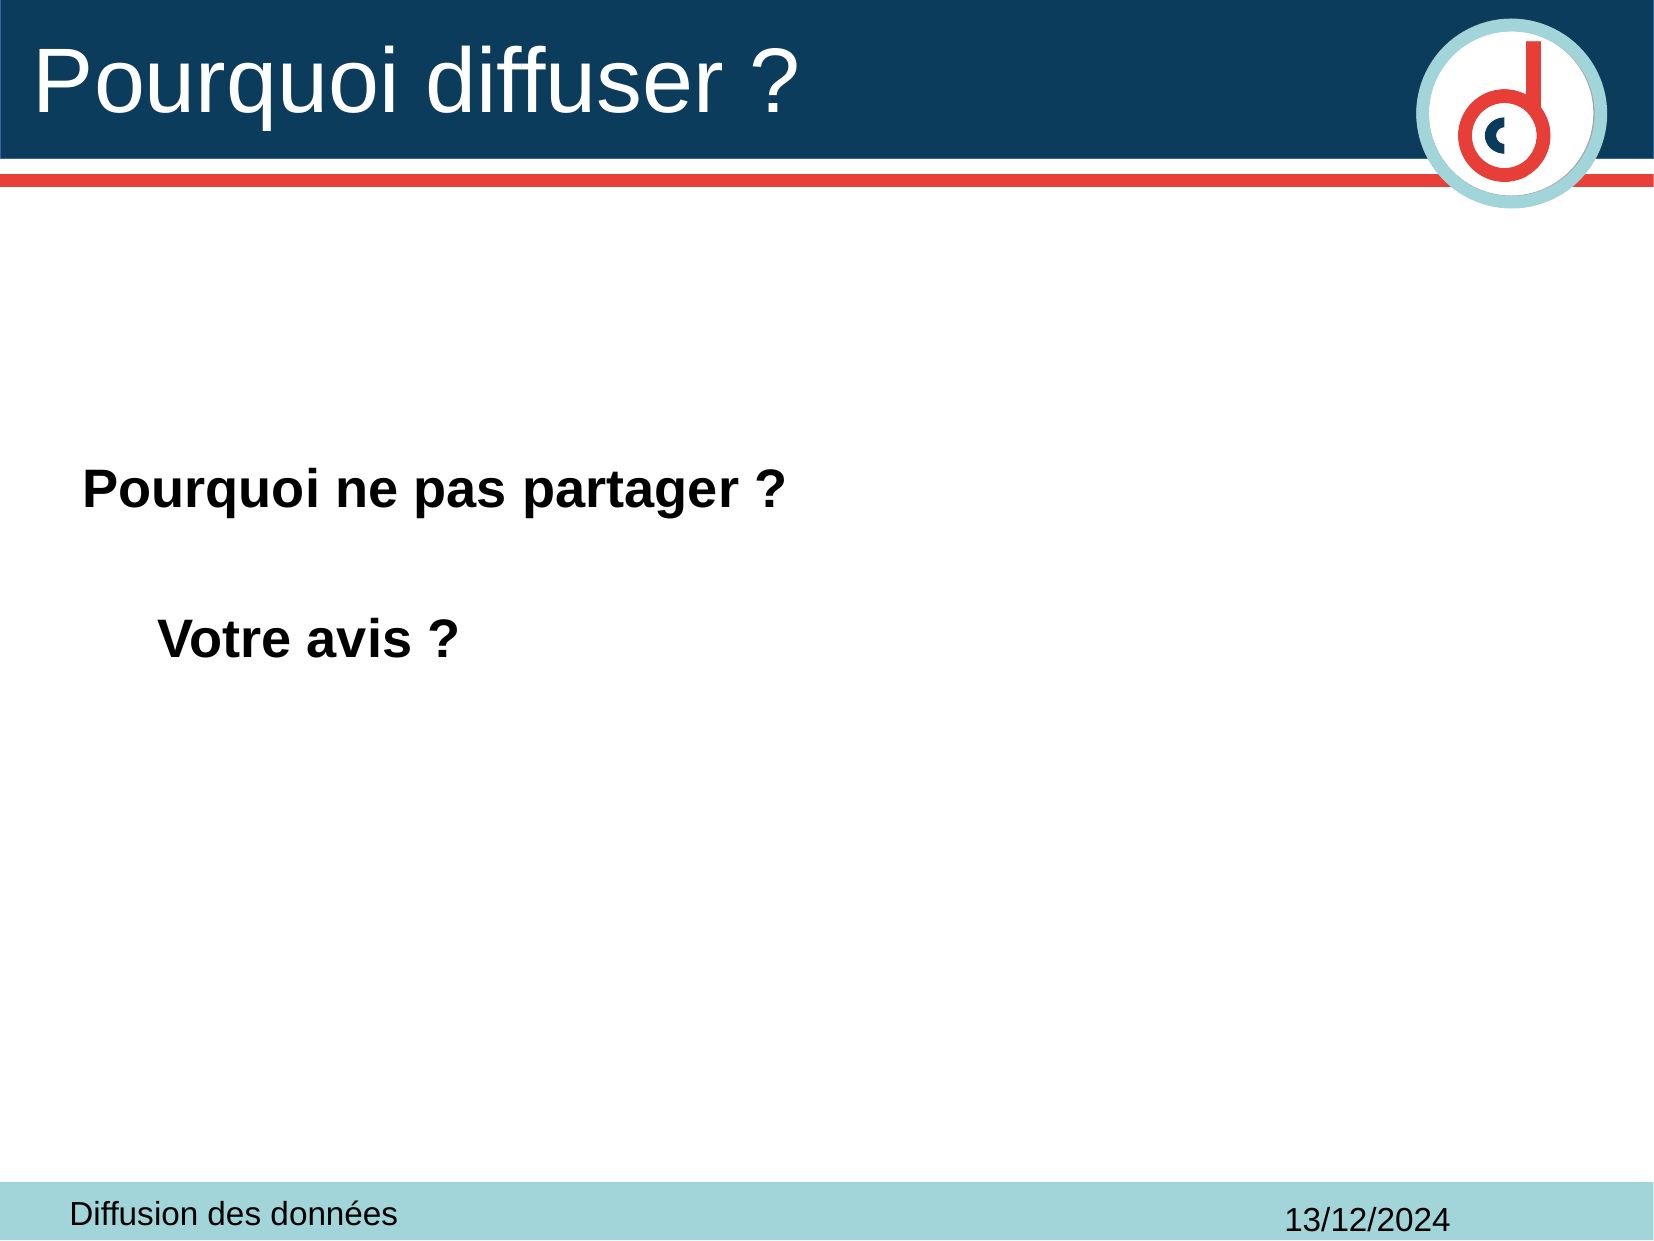

# Pourquoi diffuser ?
Pourquoi ne pas partager ?
Votre avis ?
Diffusion des données
13/12/2024